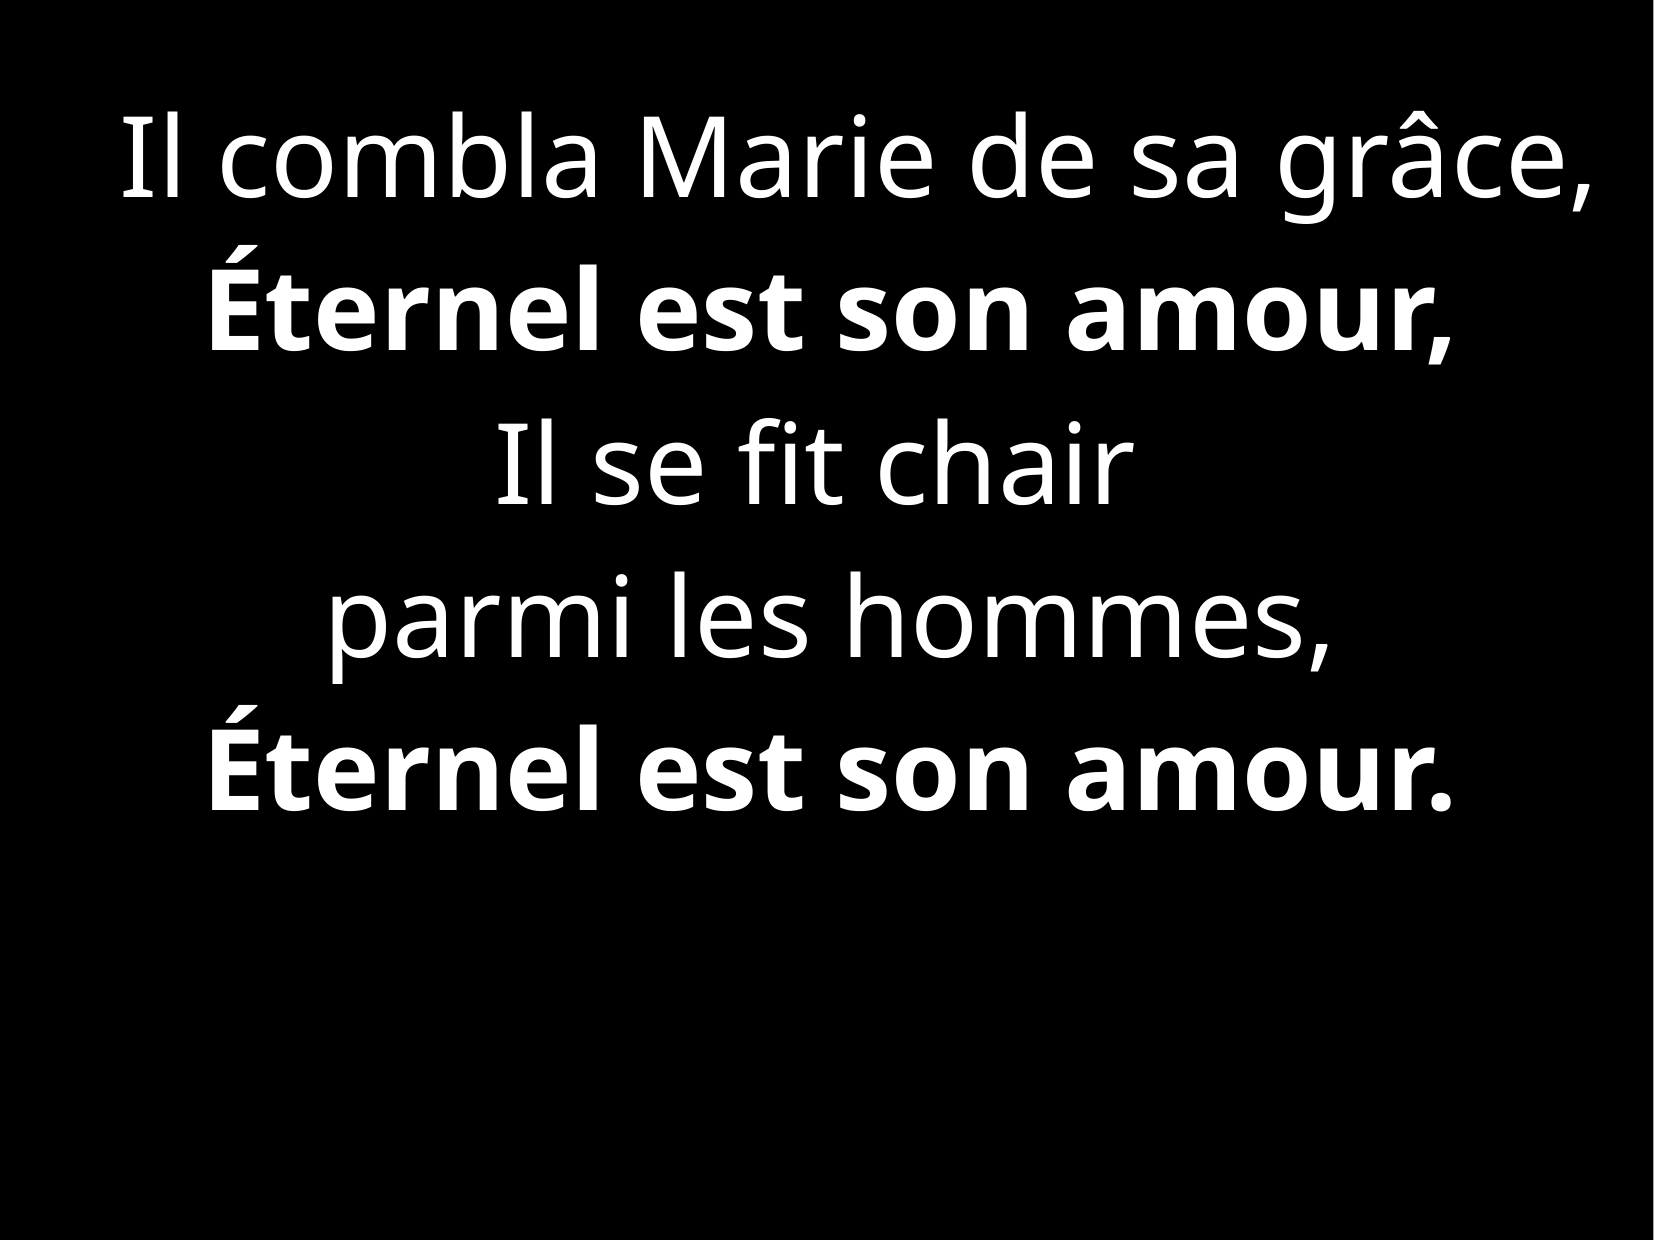

# Il combla Marie de sa grâce,
Éternel est son amour,
Il se fit chair
parmi les hommes,
Éternel est son amour.